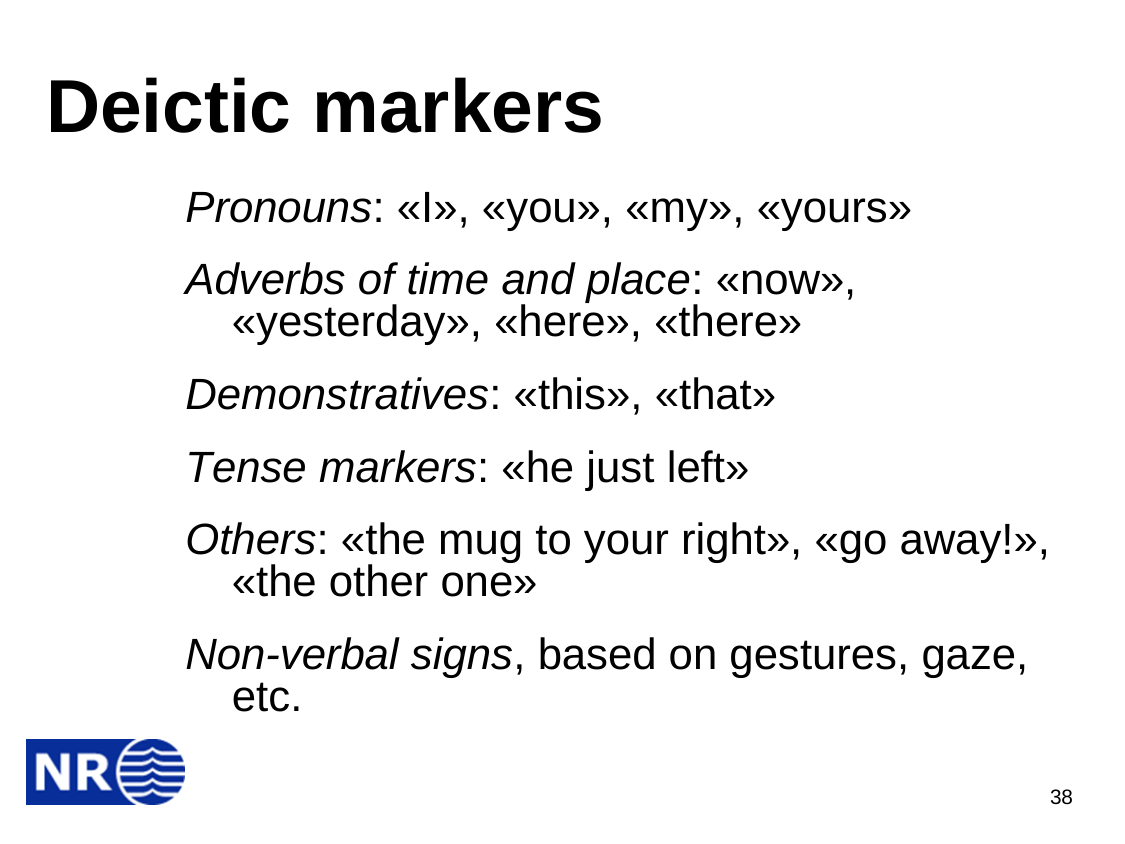

# Deictic markers
Pronouns: «I», «you», «my», «yours»
Adverbs of time and place: «now», «yesterday», «here», «there»
Demonstratives: «this», «that»
Tense markers: «he just left»
Others: «the mug to your right», «go away!», «the other one»
Non-verbal signs, based on gestures, gaze, etc.